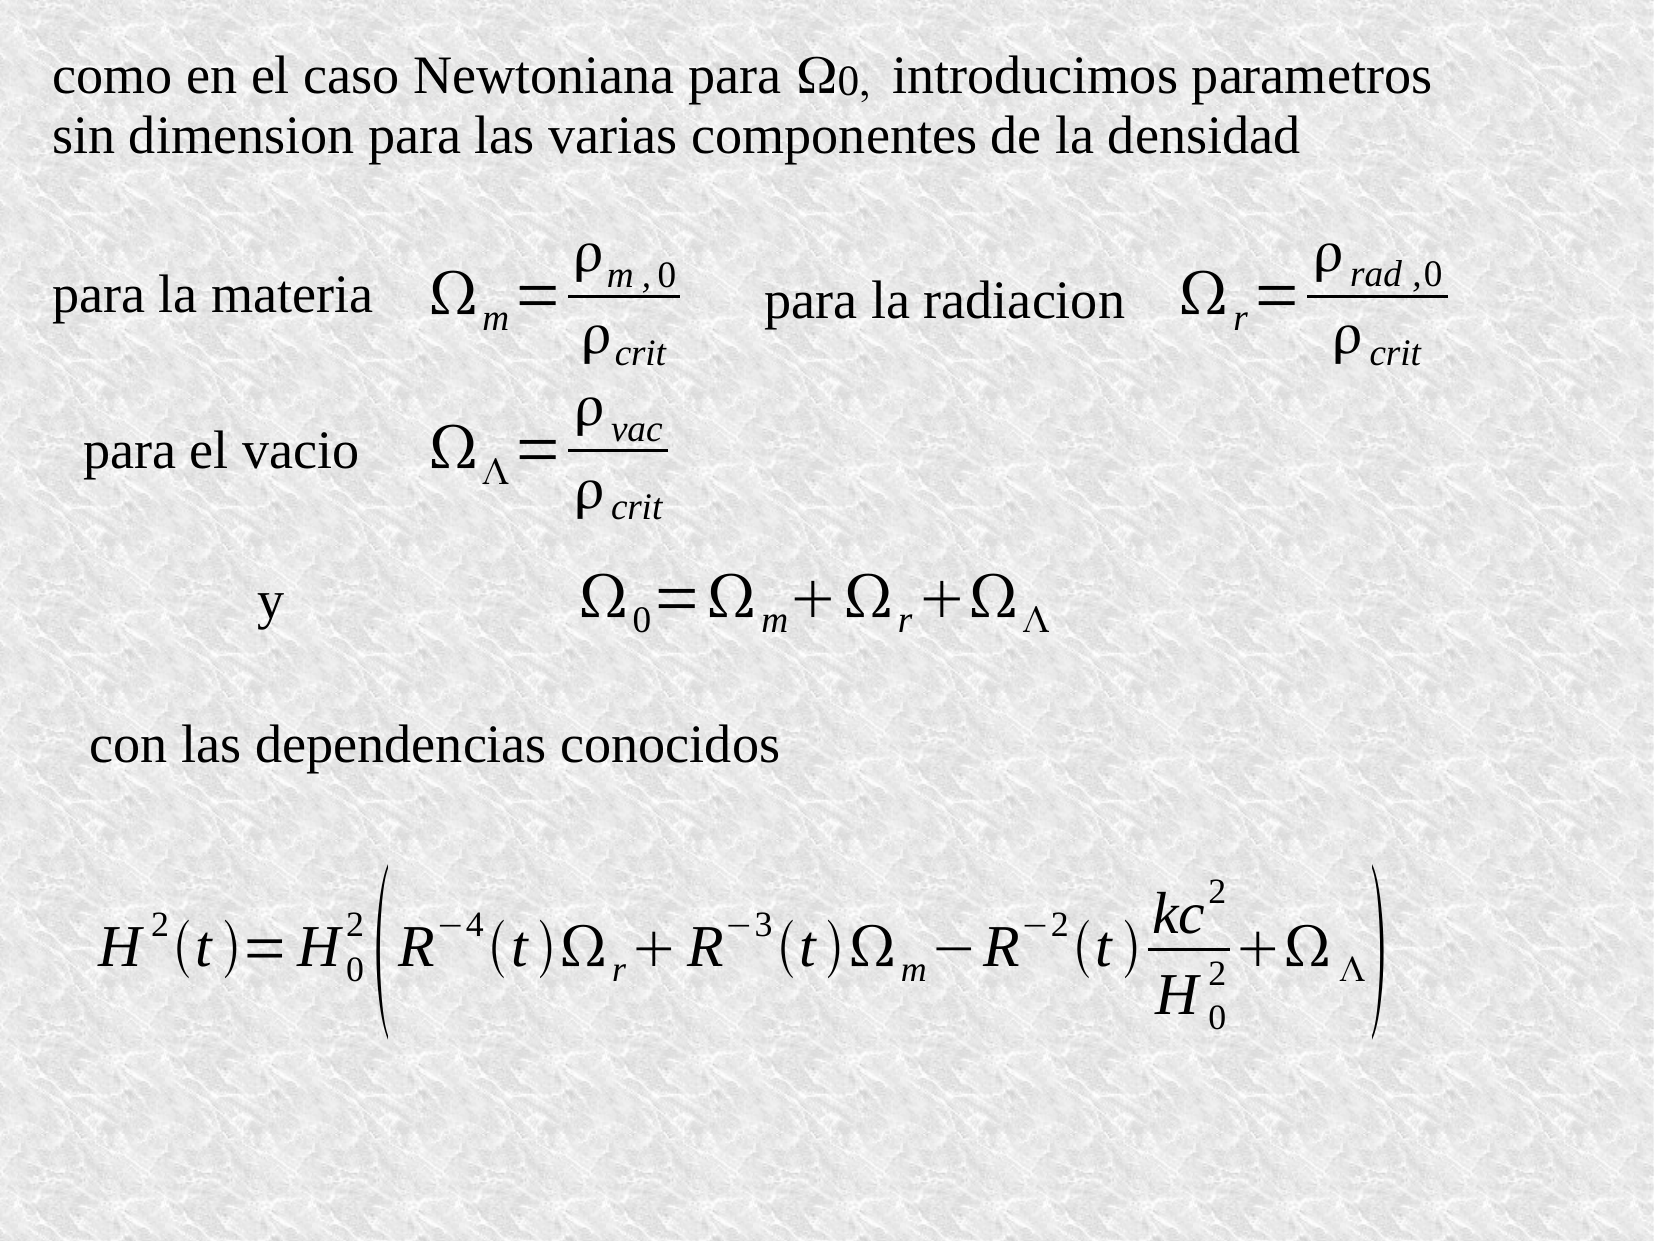

como en el caso Newtoniana para 0, introducimos parametros
sin dimension para las varias componentes de la densidad
para la materia
para la radiacion
para el vacio
y
con las dependencias conocidos